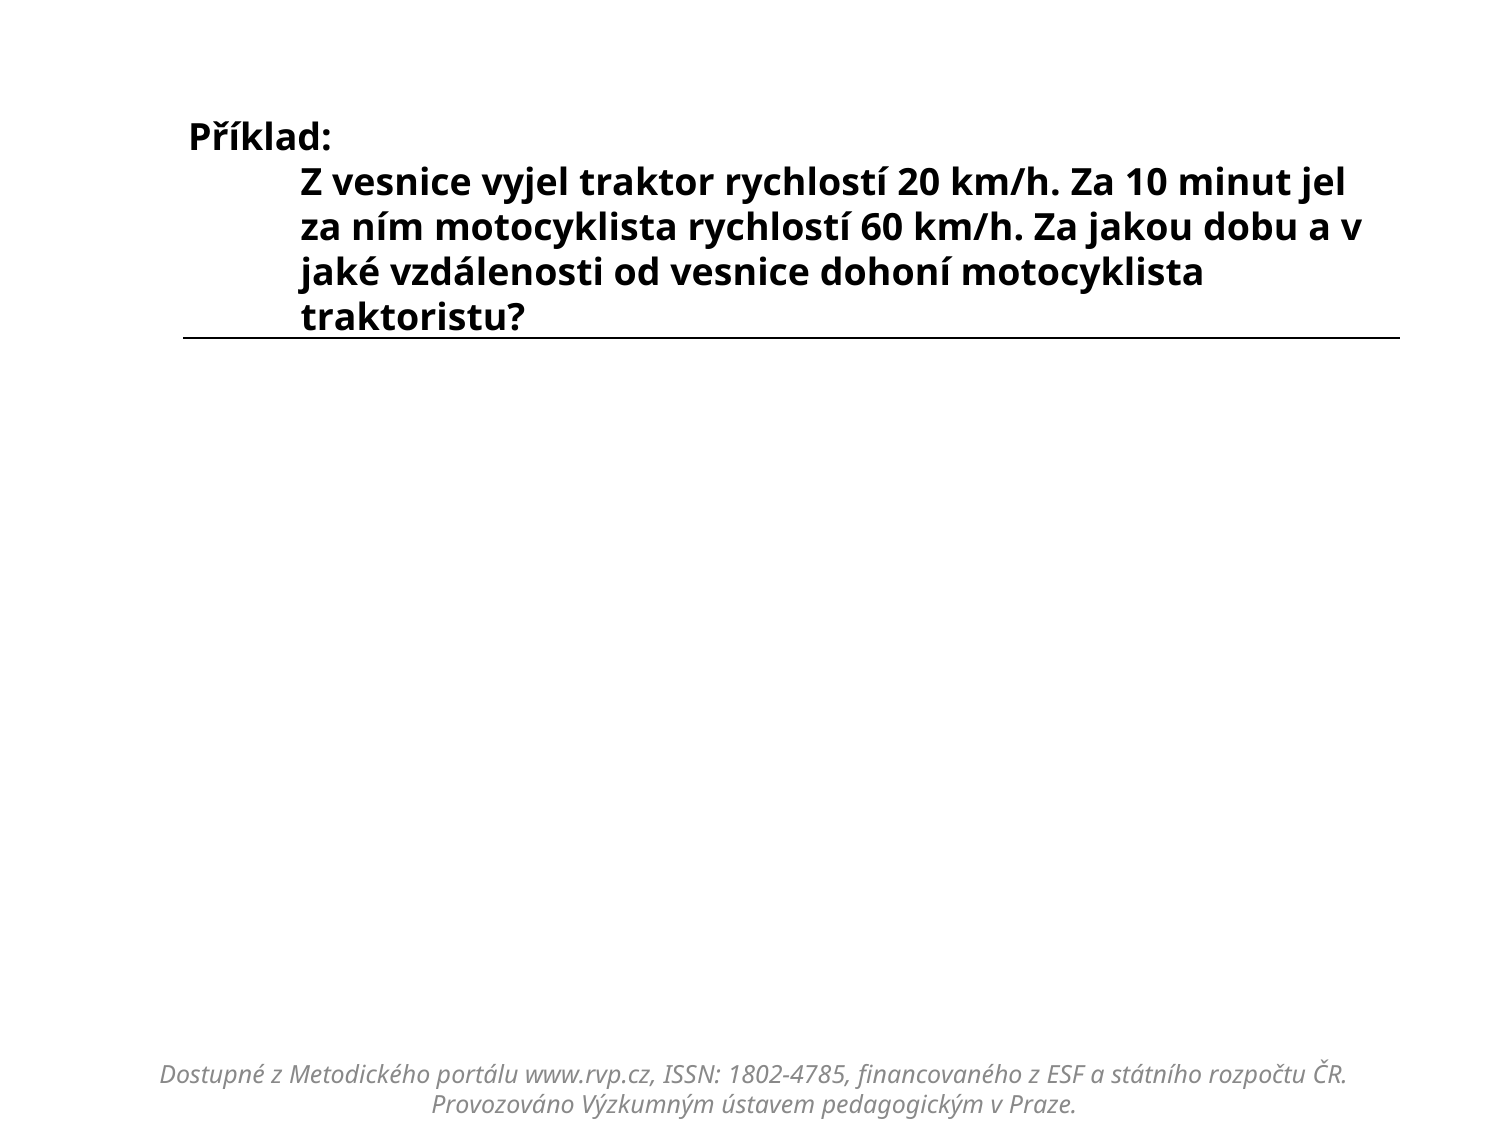

Příklad:
Z vesnice vyjel traktor rychlostí 20 km/h. Za 10 minut jel za ním motocyklista rychlostí 60 km/h. Za jakou dobu a v jaké vzdálenosti od vesnice dohoní motocyklista traktoristu?